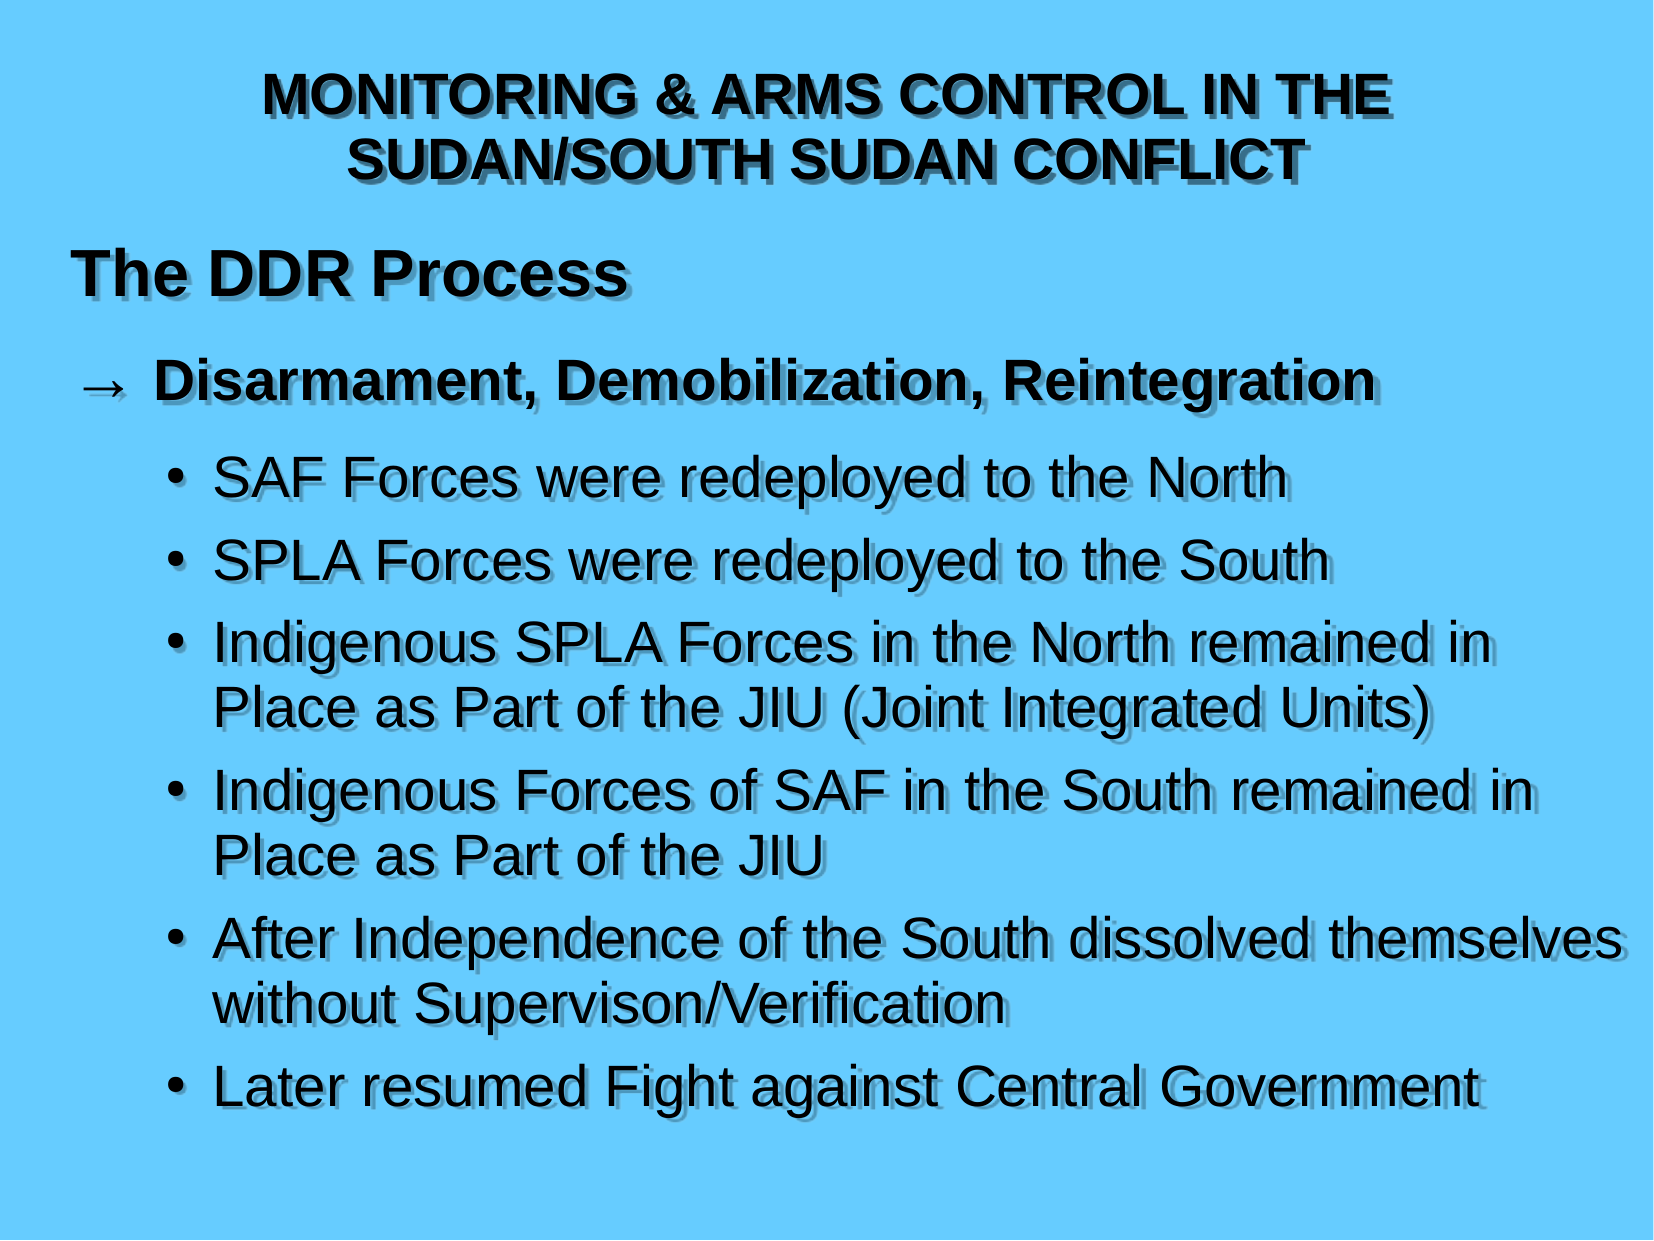

# MONITORING & ARMS CONTROL IN THE SUDAN/SOUTH SUDAN CONFLICT
The DDR Process
→ Disarmament, Demobilization, Reintegration
SAF Forces were redeployed to the North
SPLA Forces were redeployed to the South
Indigenous SPLA Forces in the North remained in Place as Part of the JIU (Joint Integrated Units)
Indigenous Forces of SAF in the South remained in Place as Part of the JIU
After Independence of the South dissolved themselves without Supervison/Verification
Later resumed Fight against Central Government